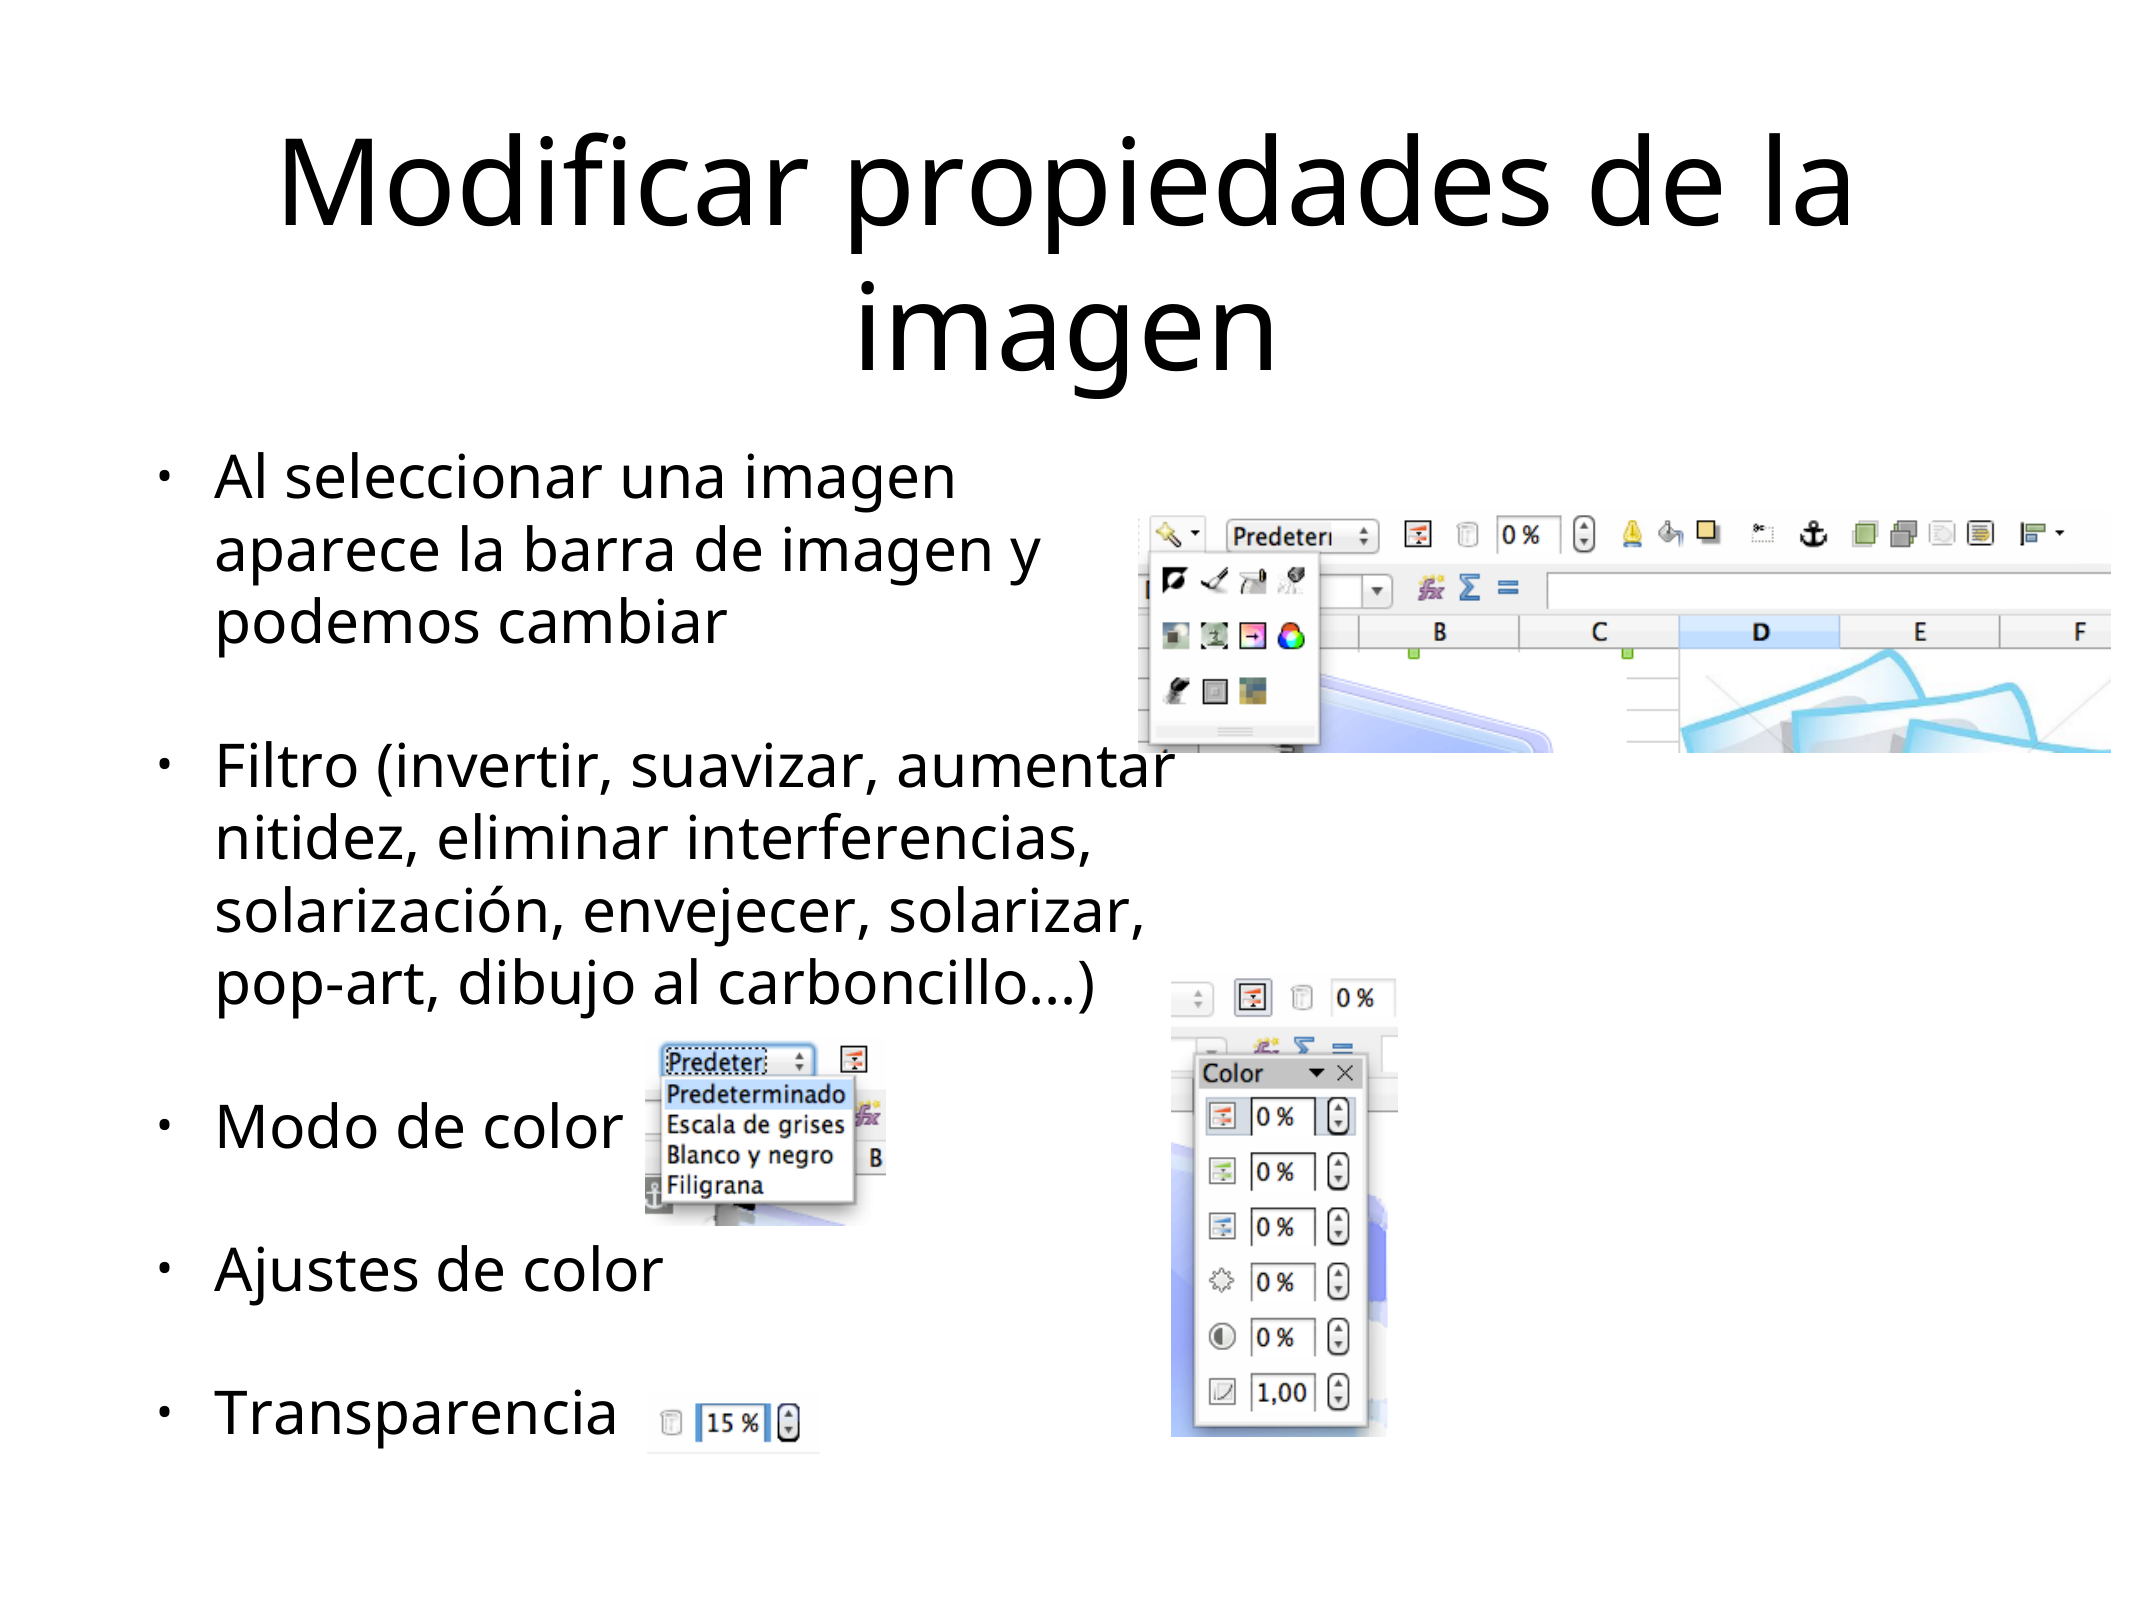

# Modificar propiedades de la imagen
Al seleccionar una imagen aparece la barra de imagen y podemos cambiar
Filtro (invertir, suavizar, aumentar nitidez, eliminar interferencias, solarización, envejecer, solarizar, pop-art, dibujo al carboncillo...)
Modo de color
Ajustes de color
Transparencia